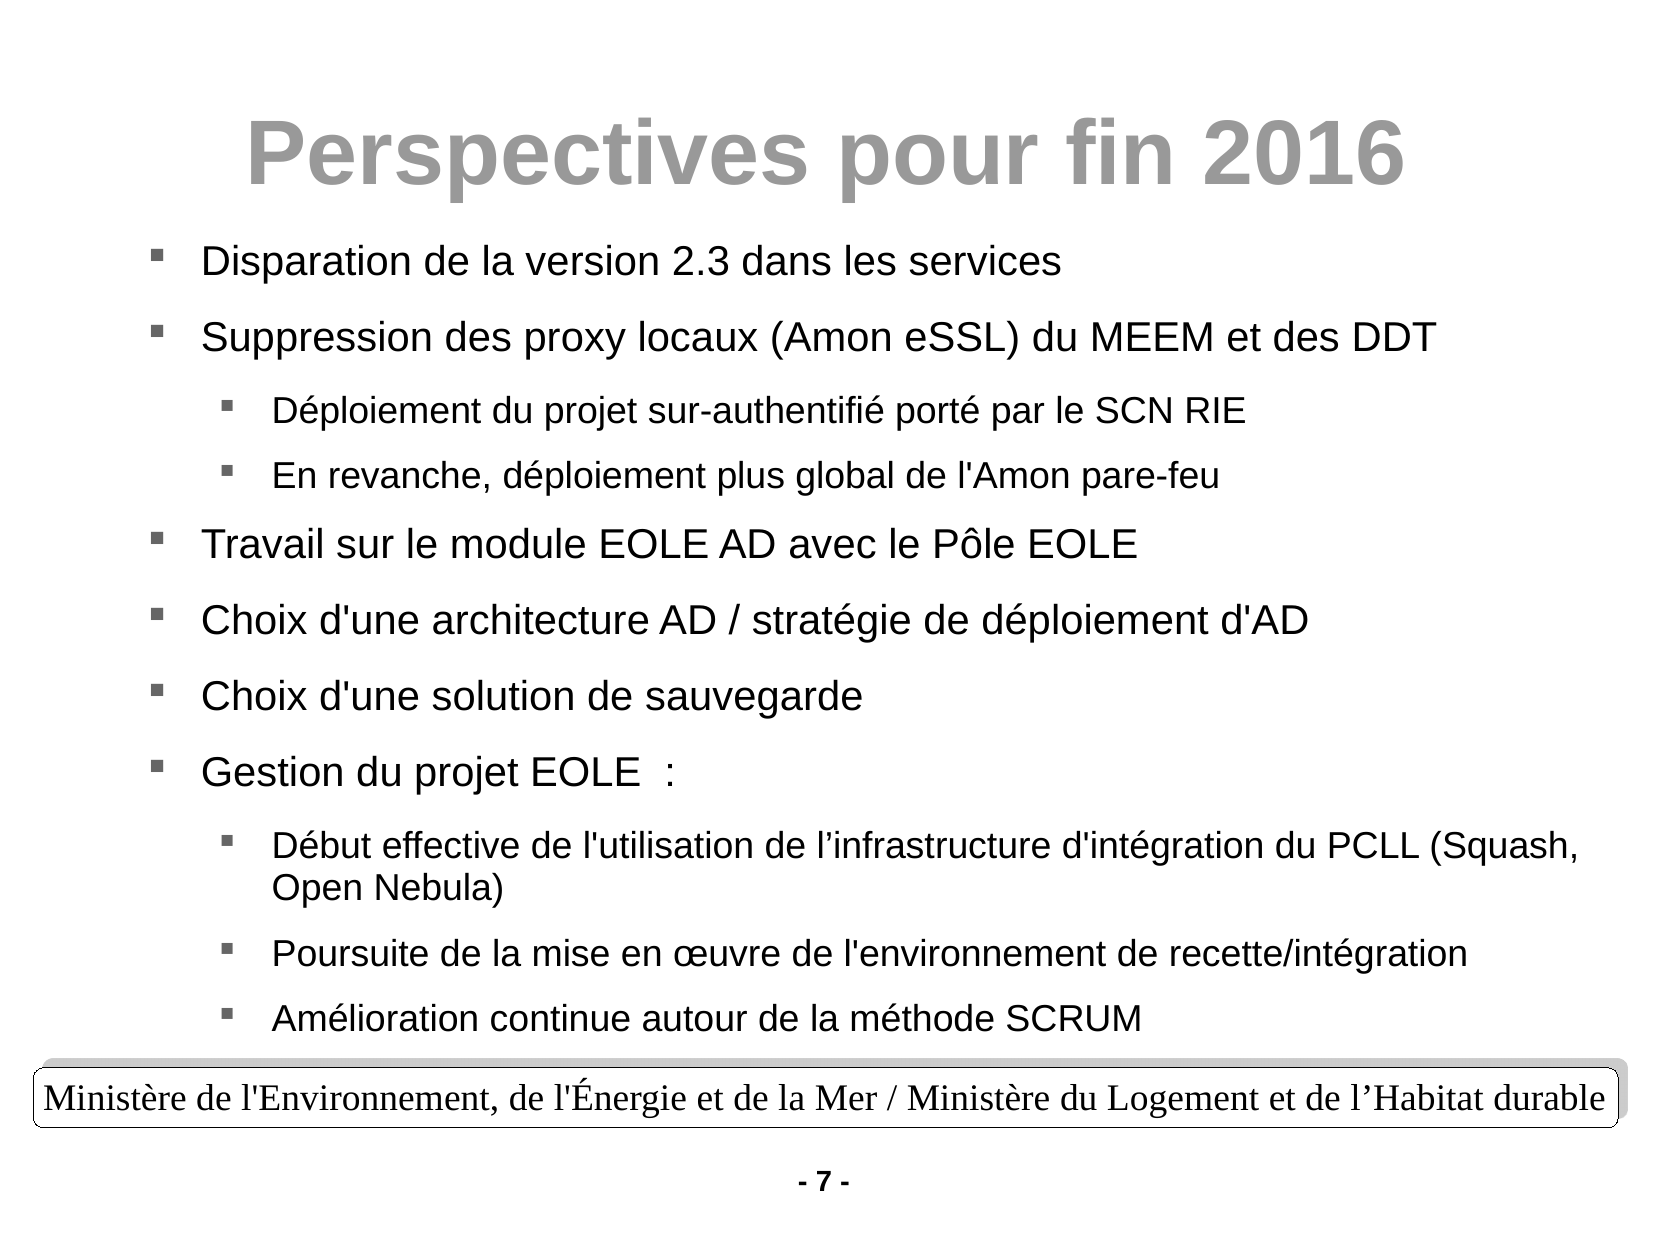

# Perspectives pour fin 2016
Disparation de la version 2.3 dans les services
Suppression des proxy locaux (Amon eSSL) du MEEM et des DDT
Déploiement du projet sur-authentifié porté par le SCN RIE
En revanche, déploiement plus global de l'Amon pare-feu
Travail sur le module EOLE AD avec le Pôle EOLE
Choix d'une architecture AD / stratégie de déploiement d'AD
Choix d'une solution de sauvegarde
Gestion du projet EOLE  :
Début effective de l'utilisation de l’infrastructure d'intégration du PCLL (Squash, Open Nebula)
Poursuite de la mise en œuvre de l'environnement de recette/intégration
Amélioration continue autour de la méthode SCRUM